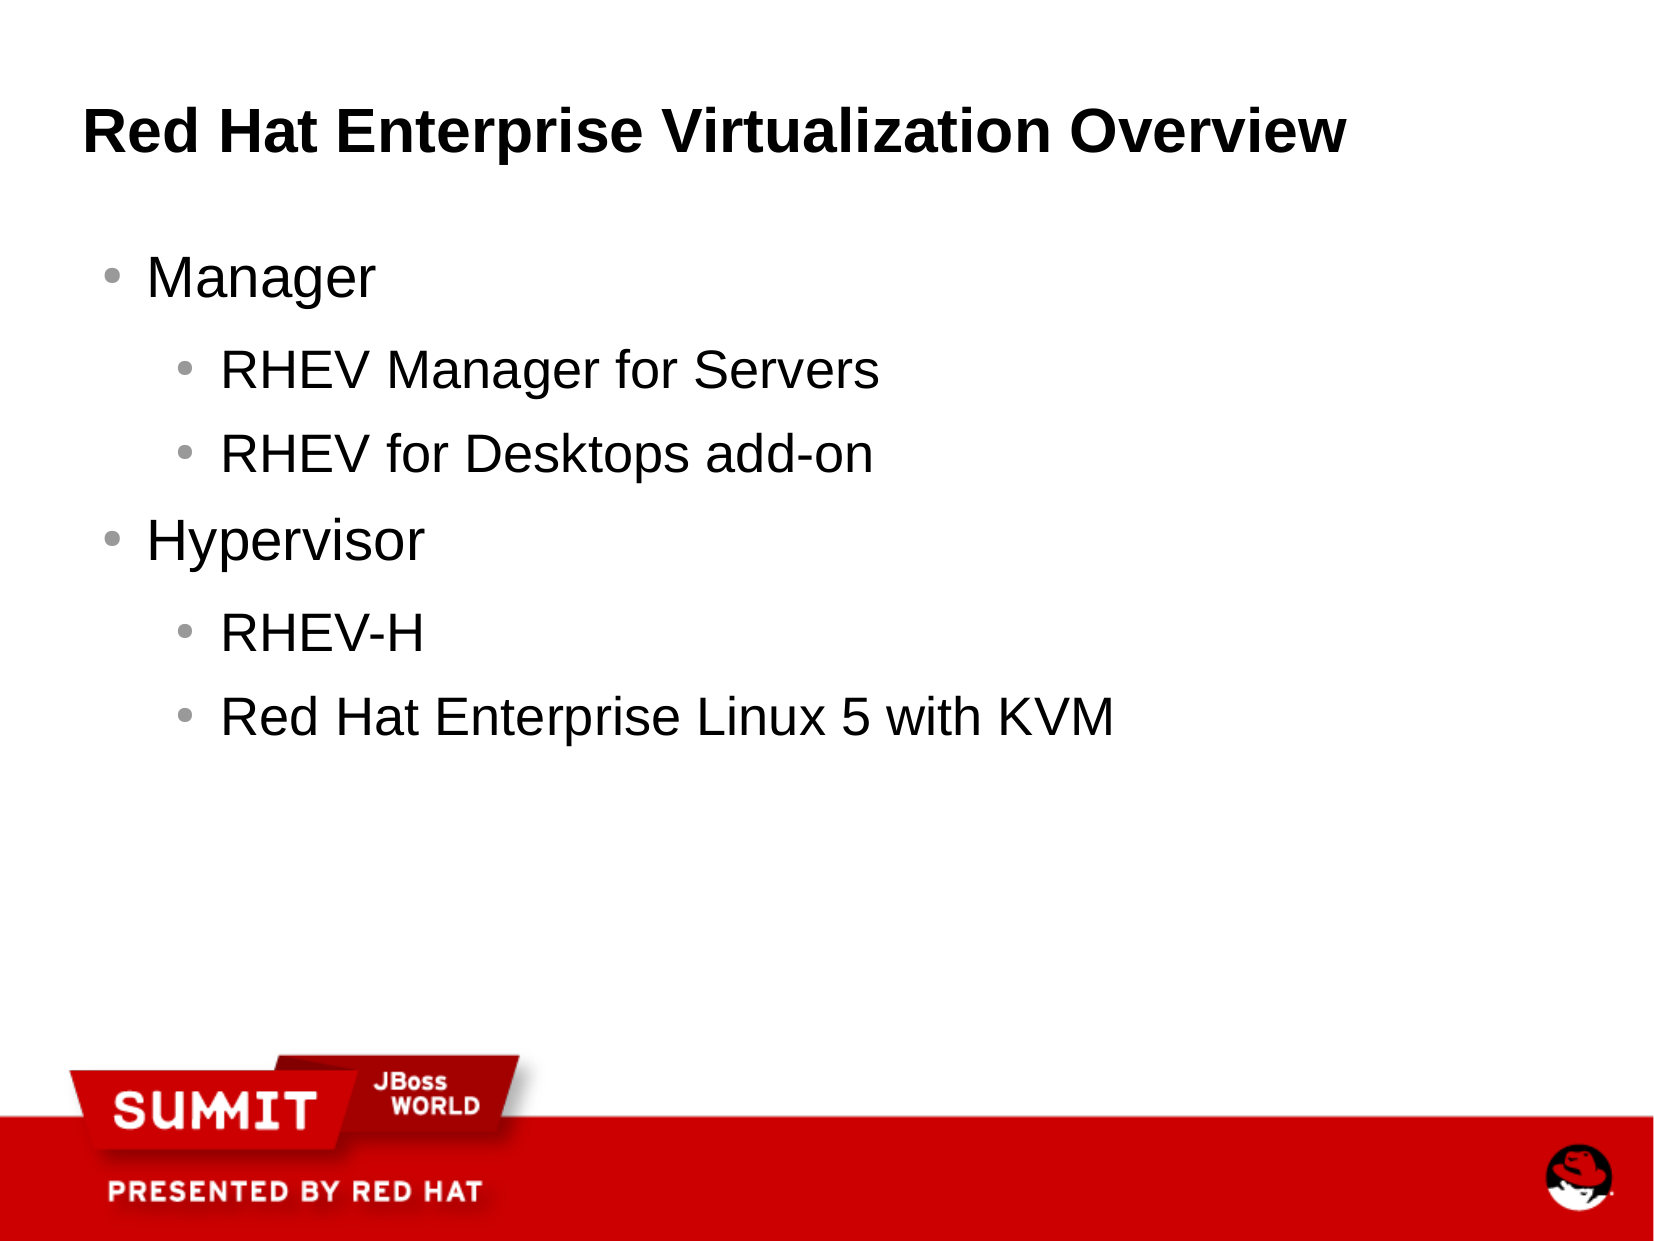

# Red Hat Enterprise Virtualization Overview
Manager
RHEV Manager for Servers
RHEV for Desktops add-on
Hypervisor
RHEV-H
Red Hat Enterprise Linux 5 with KVM